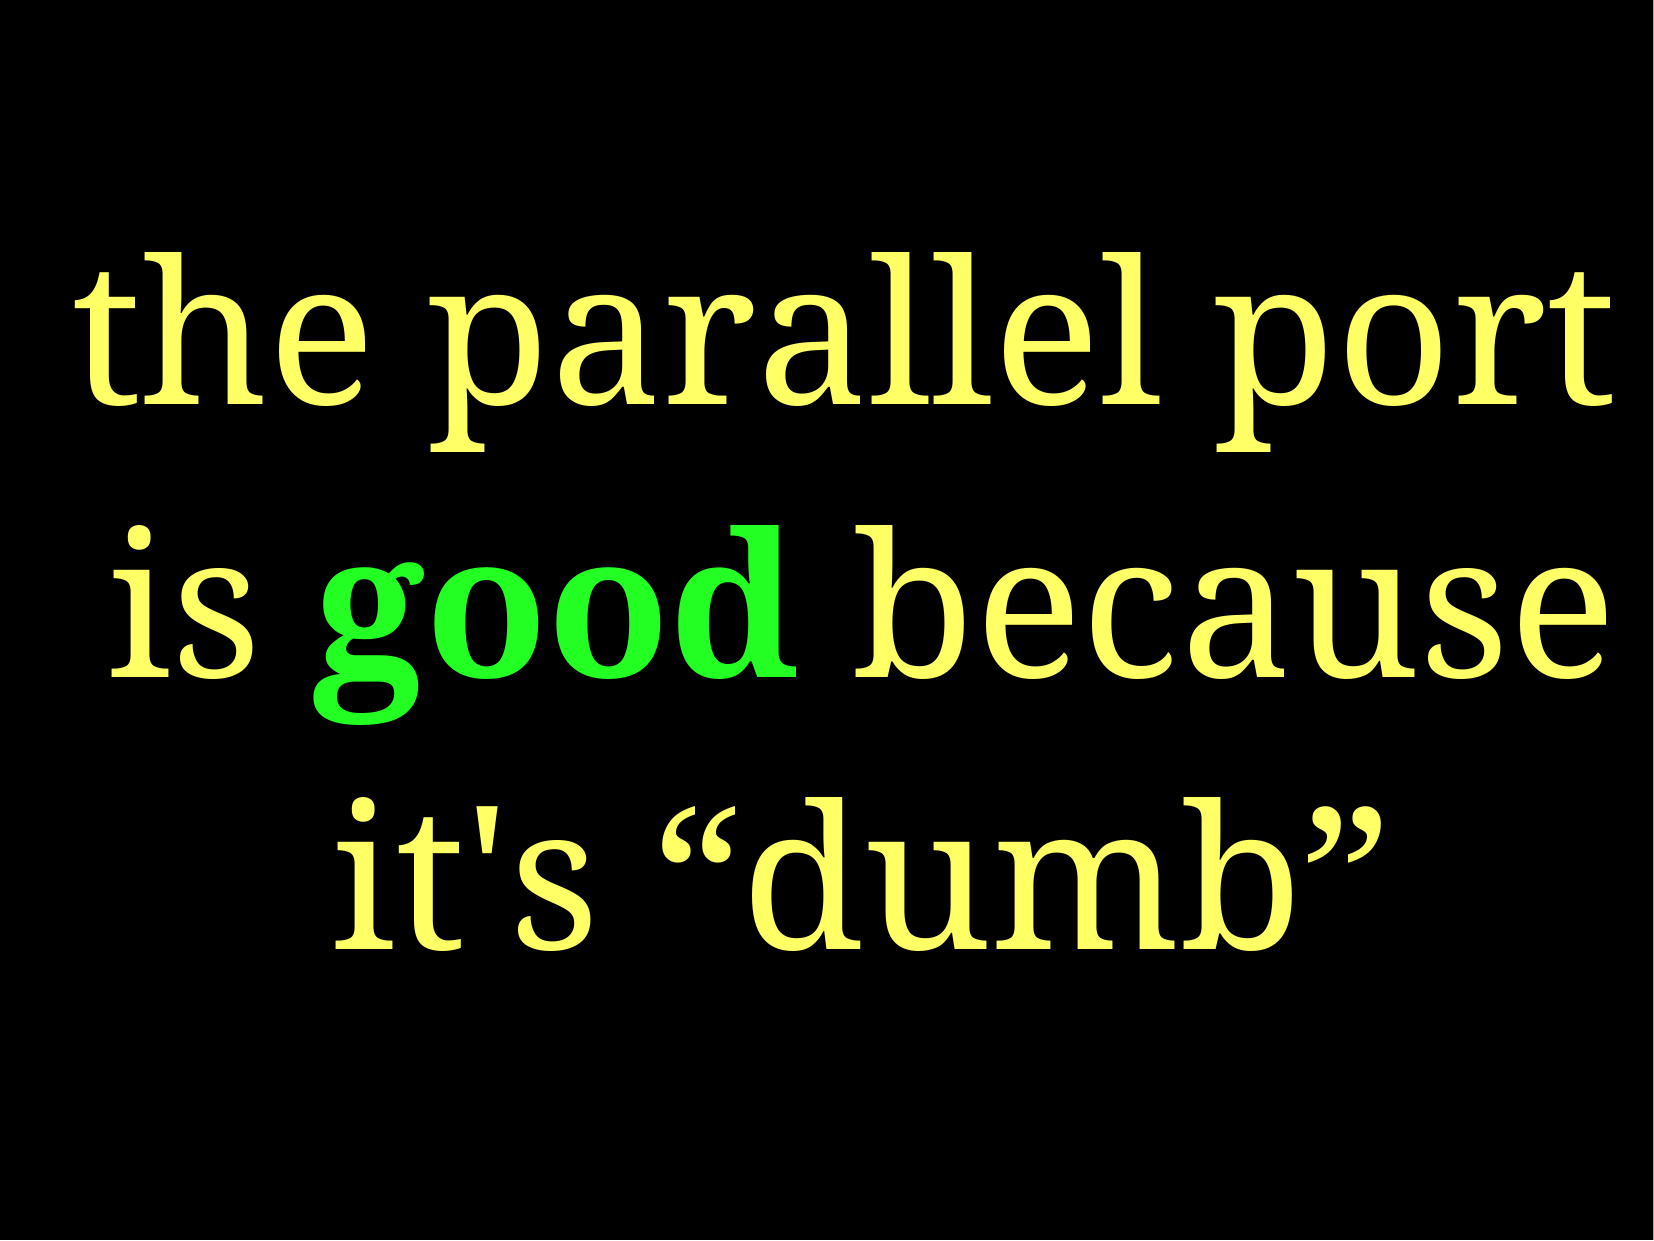

# the parallel port is good because it's “dumb”